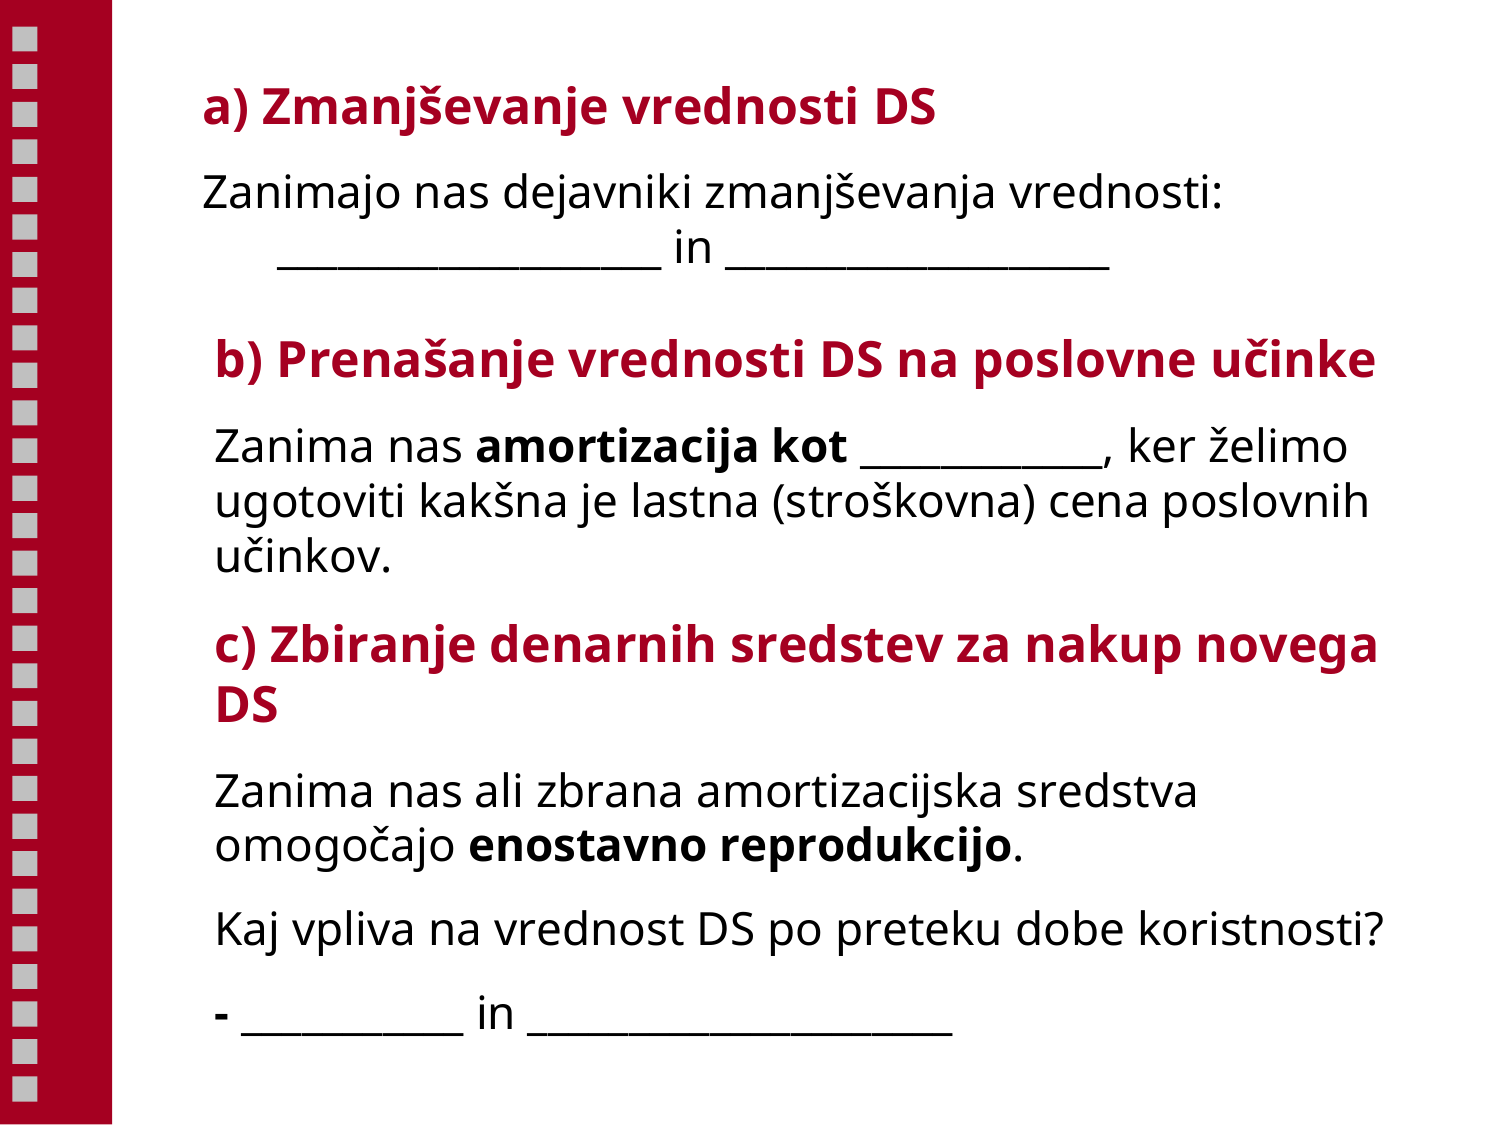

a) Zmanjševanje vrednosti DS
Zanimajo nas dejavniki zmanjševanja vrednosti: ___________________ in ___________________
b) Prenašanje vrednosti DS na poslovne učinke
Zanima nas amortizacija kot ____________, ker želimo ugotoviti kakšna je lastna (stroškovna) cena poslovnih učinkov.
c) Zbiranje denarnih sredstev za nakup novega DS
Zanima nas ali zbrana amortizacijska sredstva omogočajo enostavno reprodukcijo.
Kaj vpliva na vrednost DS po preteku dobe koristnosti?
- ___________ in _____________________